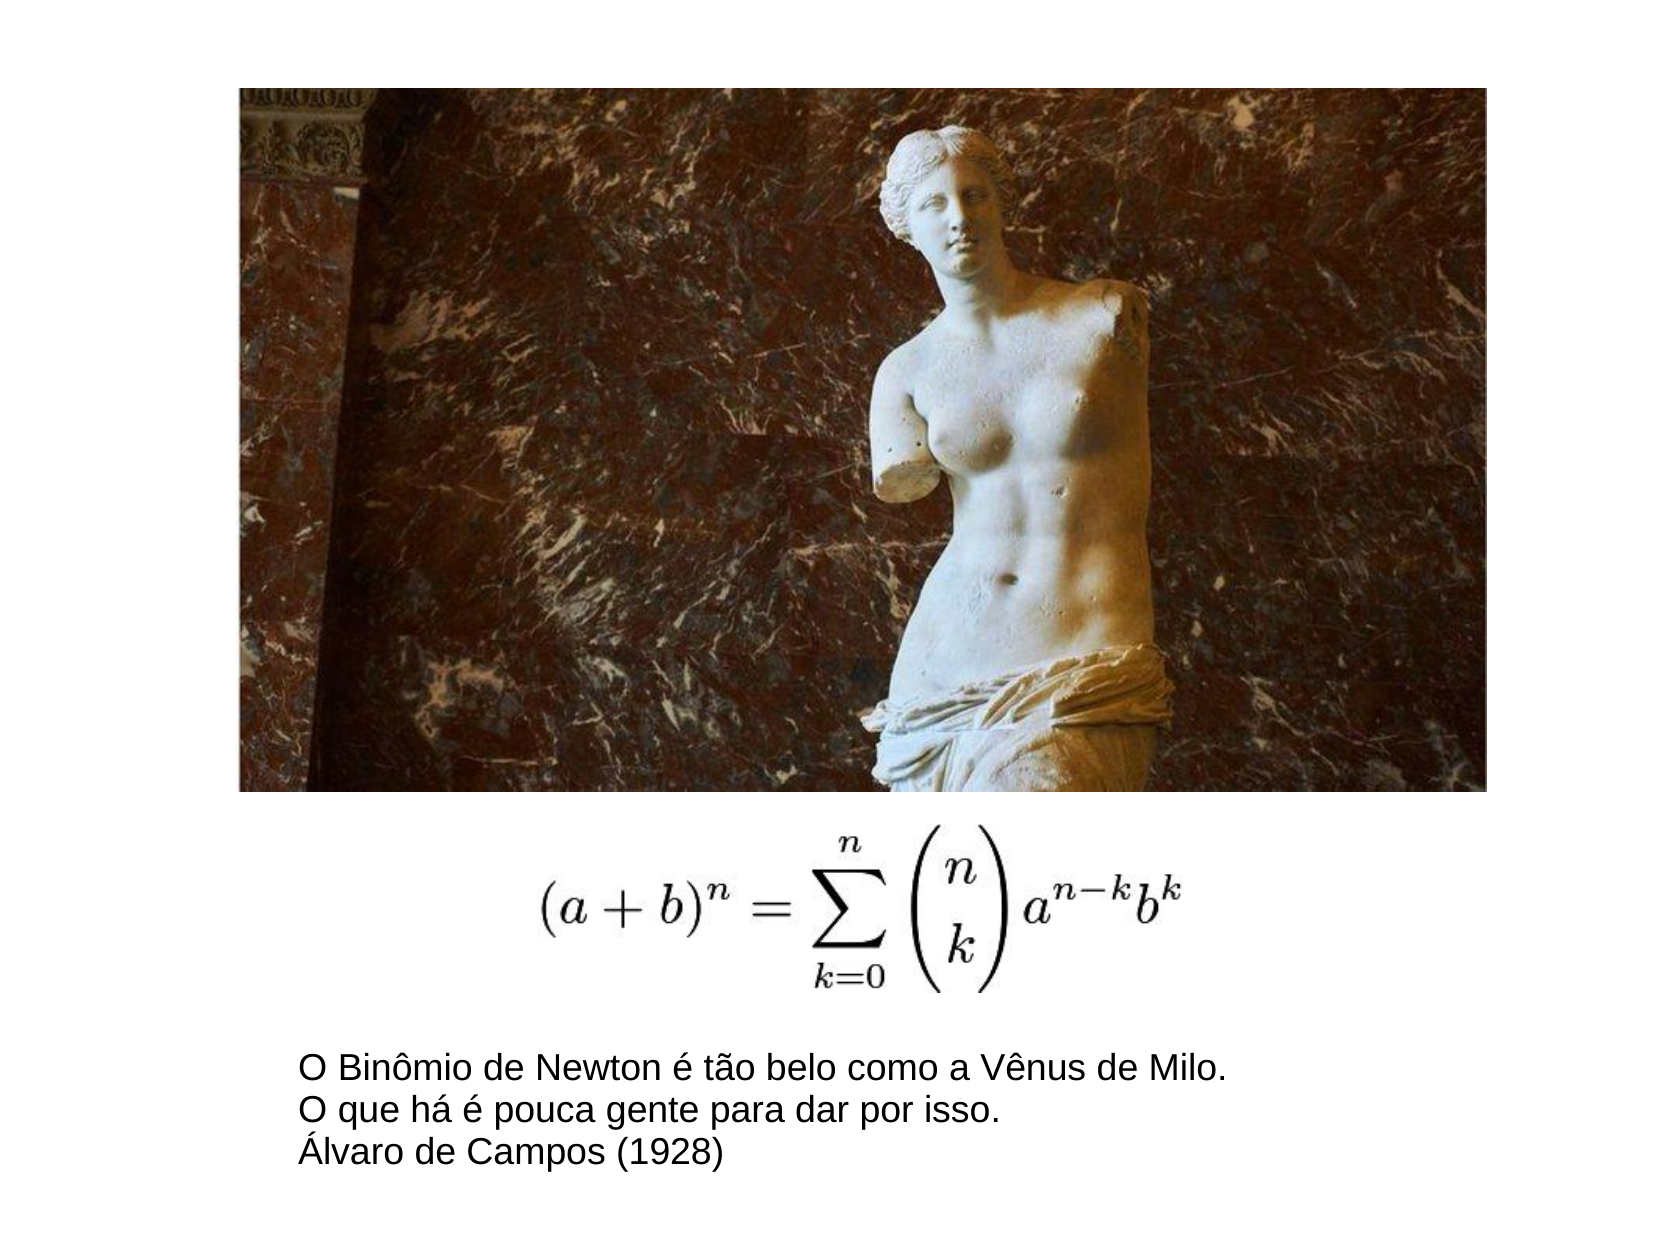

O Binômio de Newton é tão belo como a Vênus de Milo.
O que há é pouca gente para dar por isso.
Álvaro de Campos (1928)